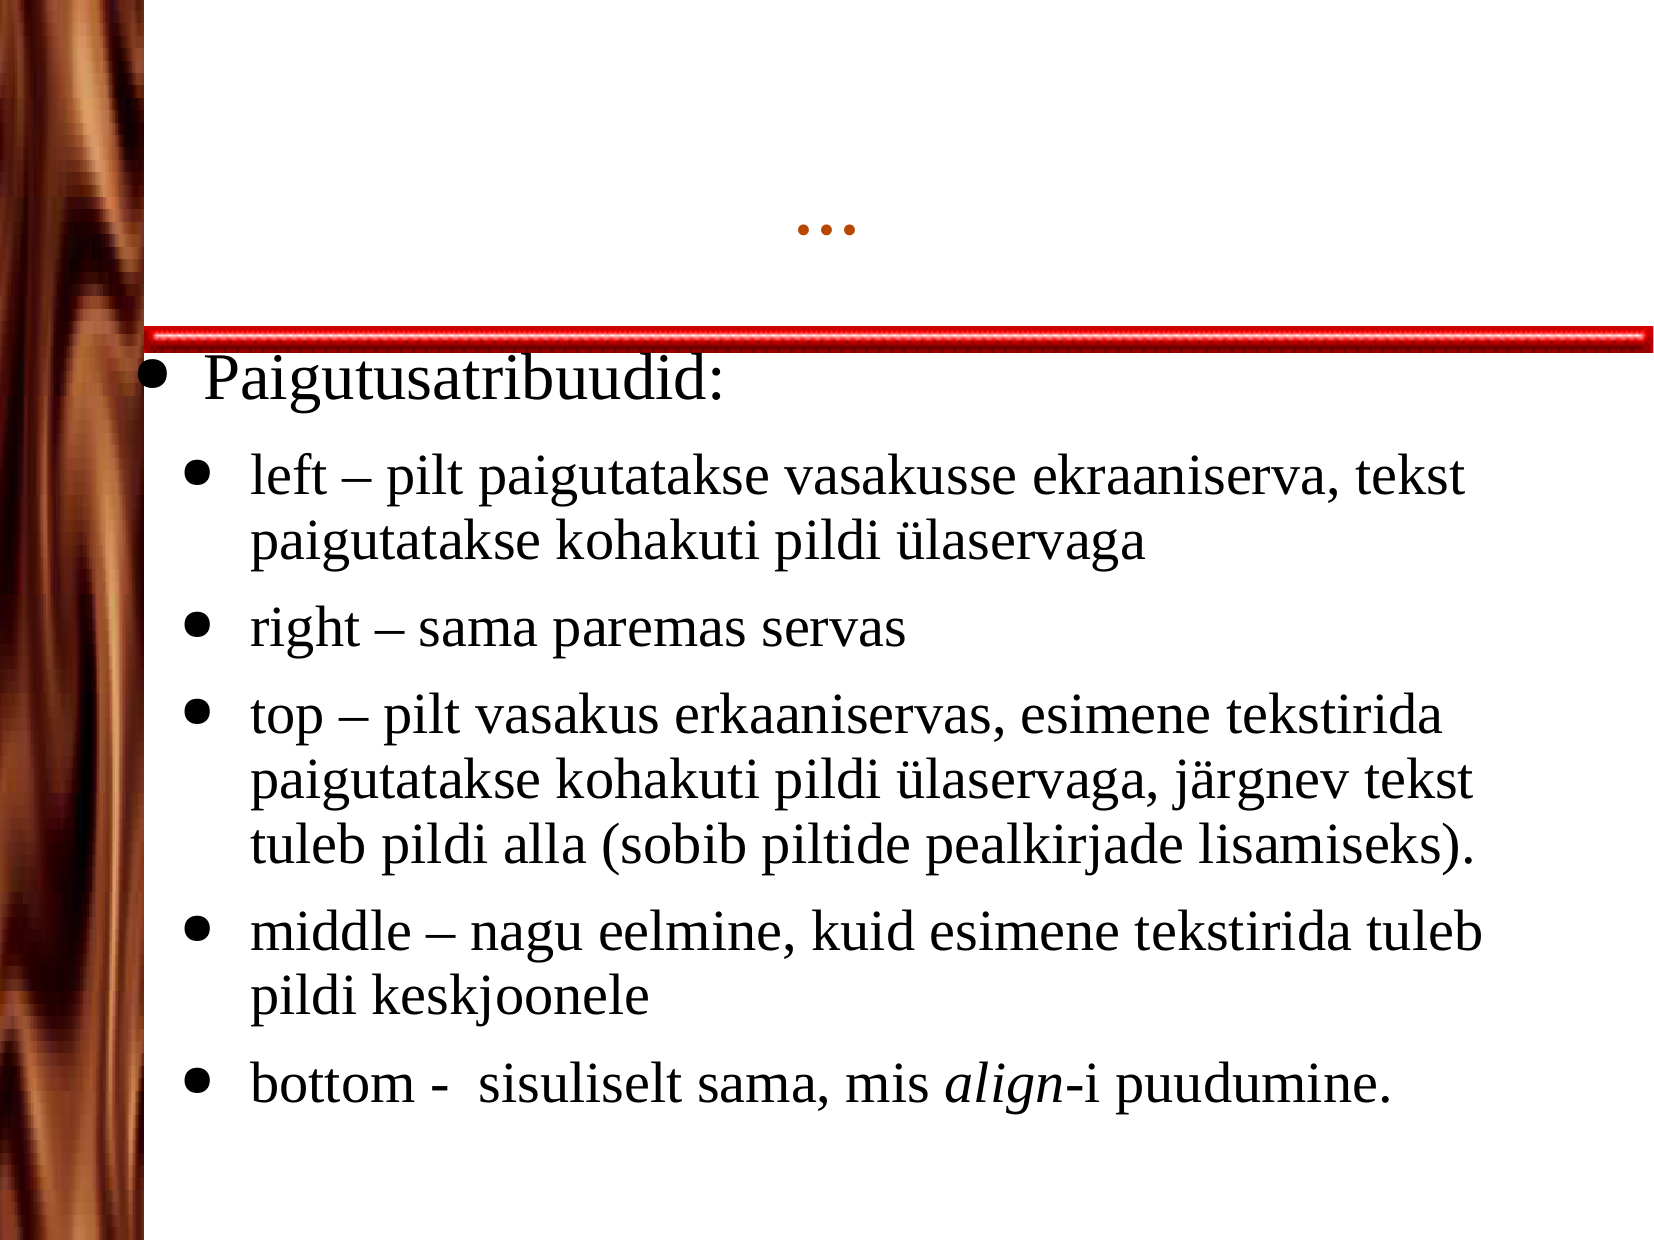

# ...
Paigutusatribuudid:
left – pilt paigutatakse vasakusse ekraaniserva, tekst paigutatakse kohakuti pildi ülaservaga
right – sama paremas servas
top – pilt vasakus erkaaniservas, esimene tekstirida paigutatakse kohakuti pildi ülaservaga, järgnev tekst tuleb pildi alla (sobib piltide pealkirjade lisamiseks).
middle – nagu eelmine, kuid esimene tekstirida tuleb pildi keskjoonele
bottom - sisuliselt sama, mis align-i puudumine.